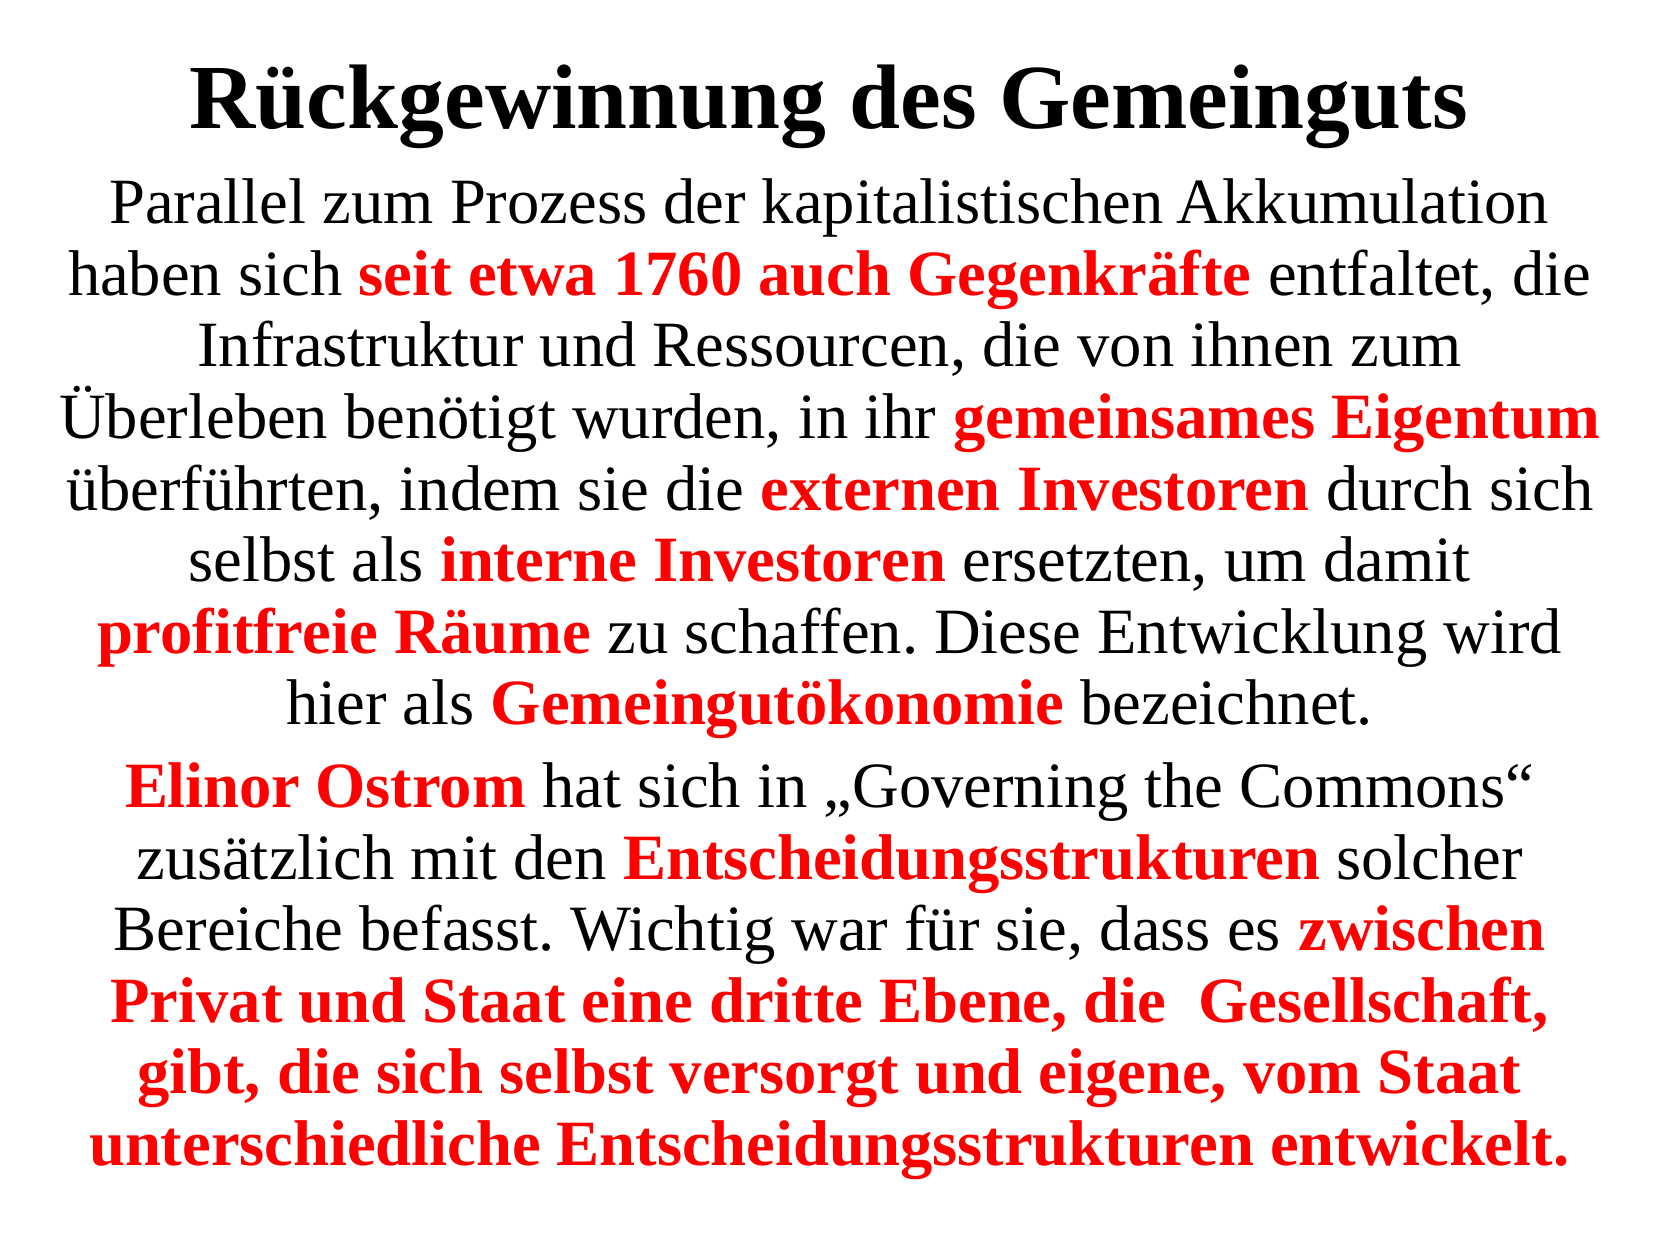

Rückgewinnung des Gemeinguts
Parallel zum Prozess der kapitalistischen Akkumulation haben sich seit etwa 1760 auch Gegenkräfte entfaltet, die Infrastruktur und Ressourcen, die von ihnen zum Überleben benötigt wurden, in ihr gemeinsames Eigentum überführten, indem sie die externen Investoren durch sich selbst als interne Investoren ersetzten, um damit profitfreie Räume zu schaffen. Diese Entwicklung wird hier als Gemeingutökonomie bezeichnet.
Elinor Ostrom hat sich in „Governing the Commons“ zusätzlich mit den Entscheidungsstrukturen solcher Bereiche befasst. Wichtig war für sie, dass es zwischen Privat und Staat eine dritte Ebene, die Gesellschaft, gibt, die sich selbst versorgt und eigene, vom Staat unterschiedliche Entscheidungsstrukturen entwickelt.